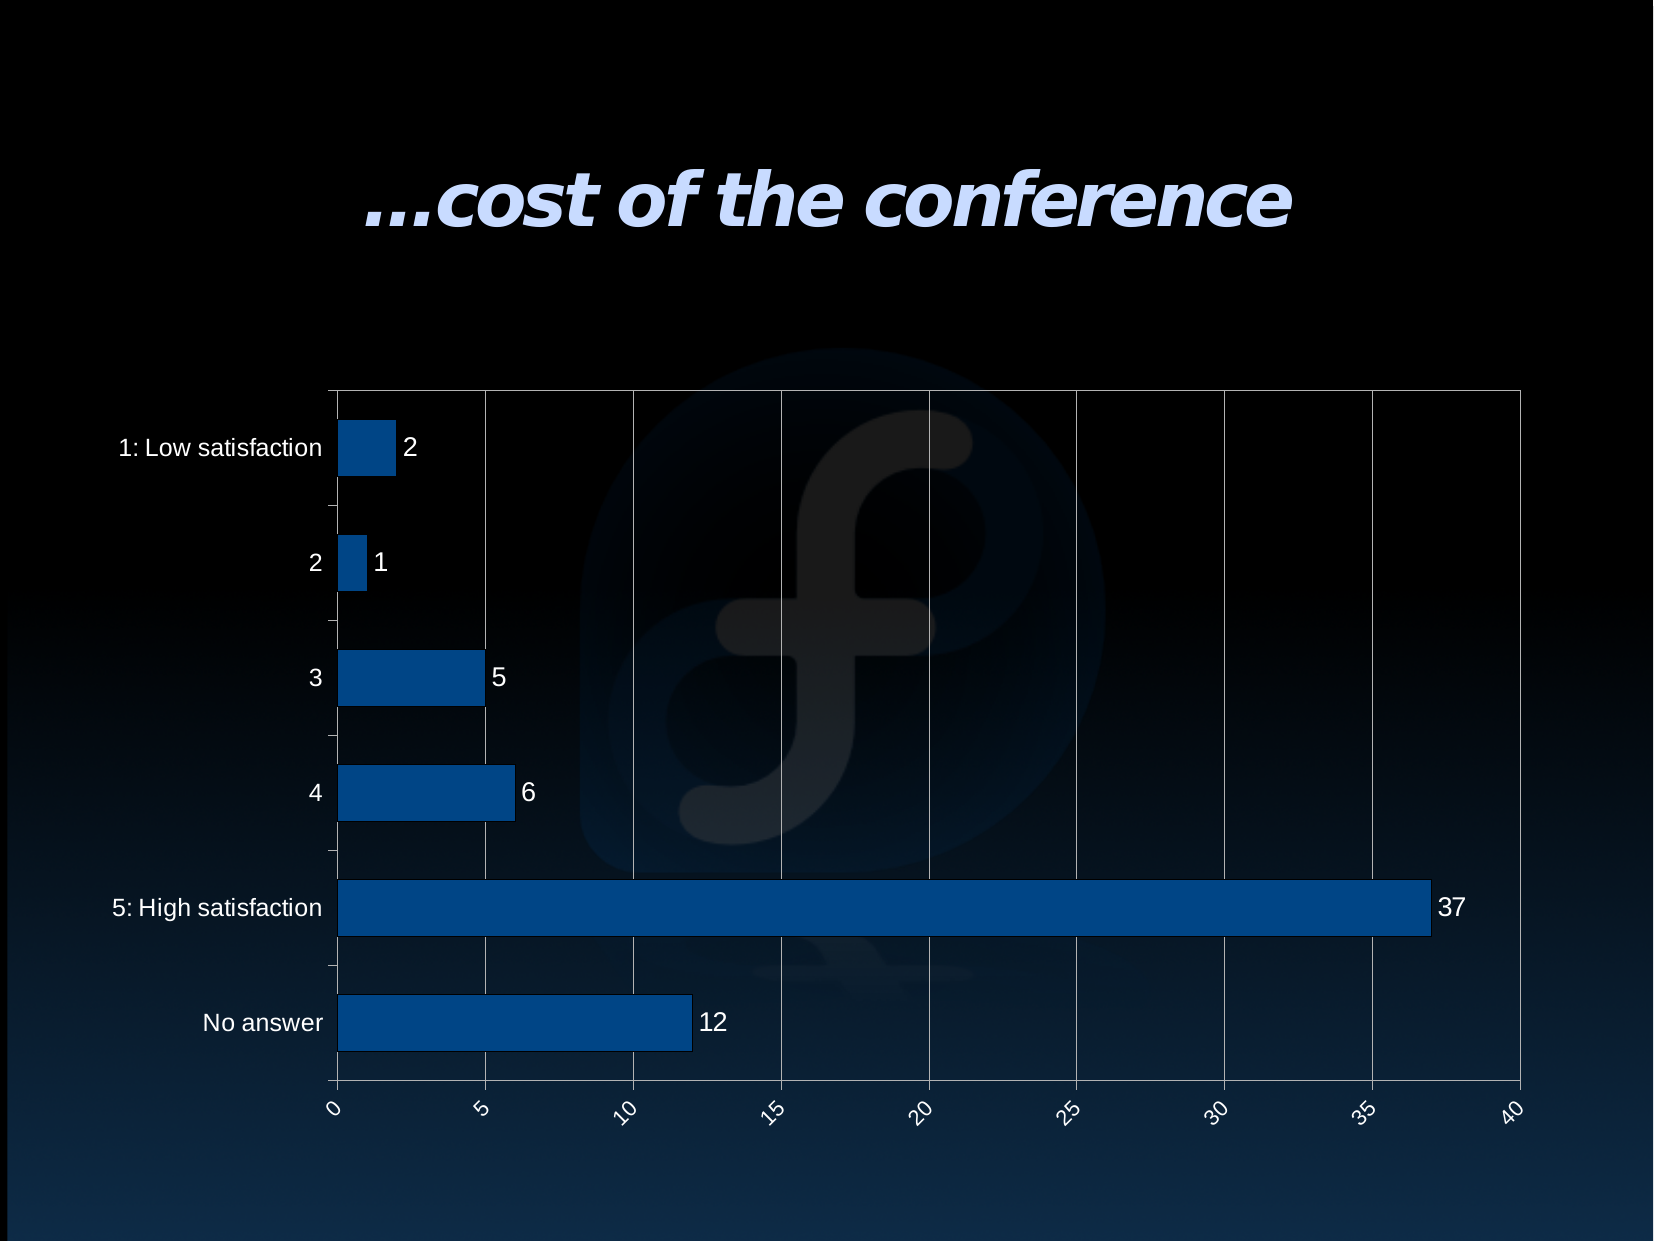

# ...cost of the conference
### Chart
| Category | 119 Total Respondents |
|---|---|
| 1: Low satisfaction | 2.0 |
| 2 | 1.0 |
| 3 | 5.0 |
| 4 | 6.0 |
| 5: High satisfaction | 37.0 |
| No answer | 12.0 |